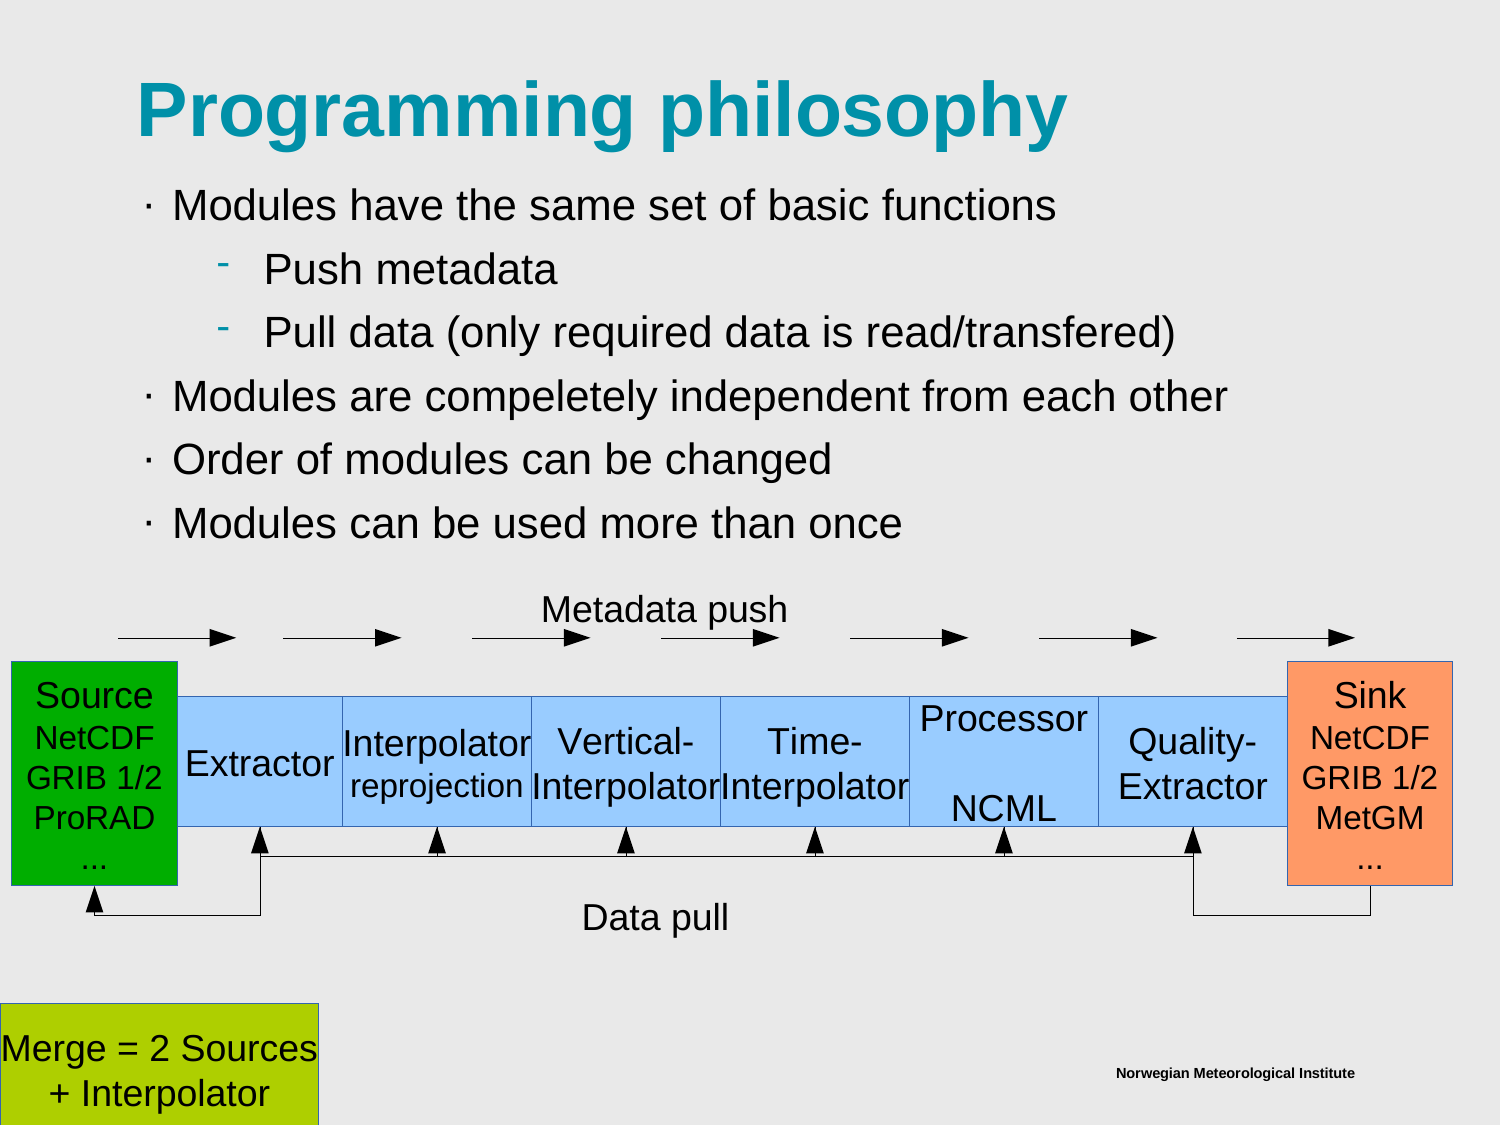

# Programming philosophy
Modules have the same set of basic functions
Push metadata
Pull data (only required data is read/transfered)
Modules are compeletely independent from each other
Order of modules can be changed
Modules can be used more than once
Metadata push
Source
NetCDF
GRIB 1/2
ProRAD
...
Sink
NetCDF
GRIB 1/2
MetGM
...
Extractor
Interpolator
reprojection
Vertical-
Interpolator
Time-
Interpolator
Processor
NCML
Quality-
Extractor
Data pull
Merge = 2 Sources
+ Interpolator
2014-05-06